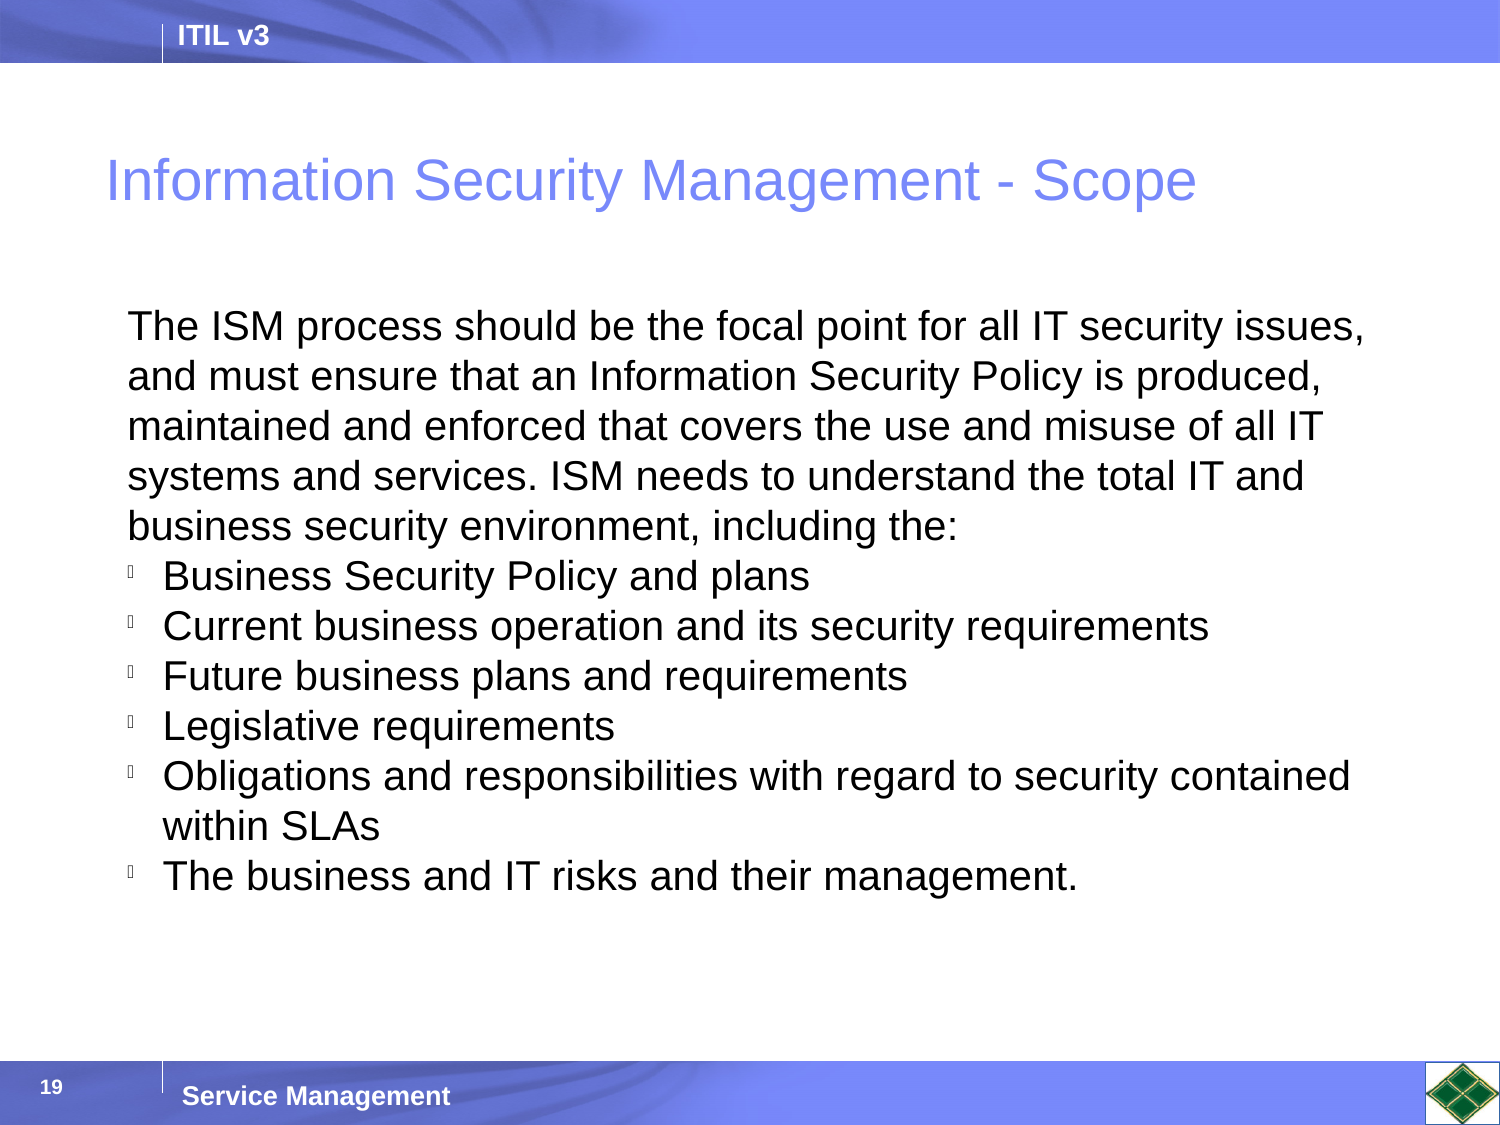

Information Security Management - Scope
The ISM process should be the focal point for all IT security issues, and must ensure that an Information Security Policy is produced, maintained and enforced that covers the use and misuse of all IT systems and services. ISM needs to understand the total IT and business security environment, including the:
Business Security Policy and plans
Current business operation and its security requirements
Future business plans and requirements
Legislative requirements
Obligations and responsibilities with regard to security contained within SLAs
The business and IT risks and their management.